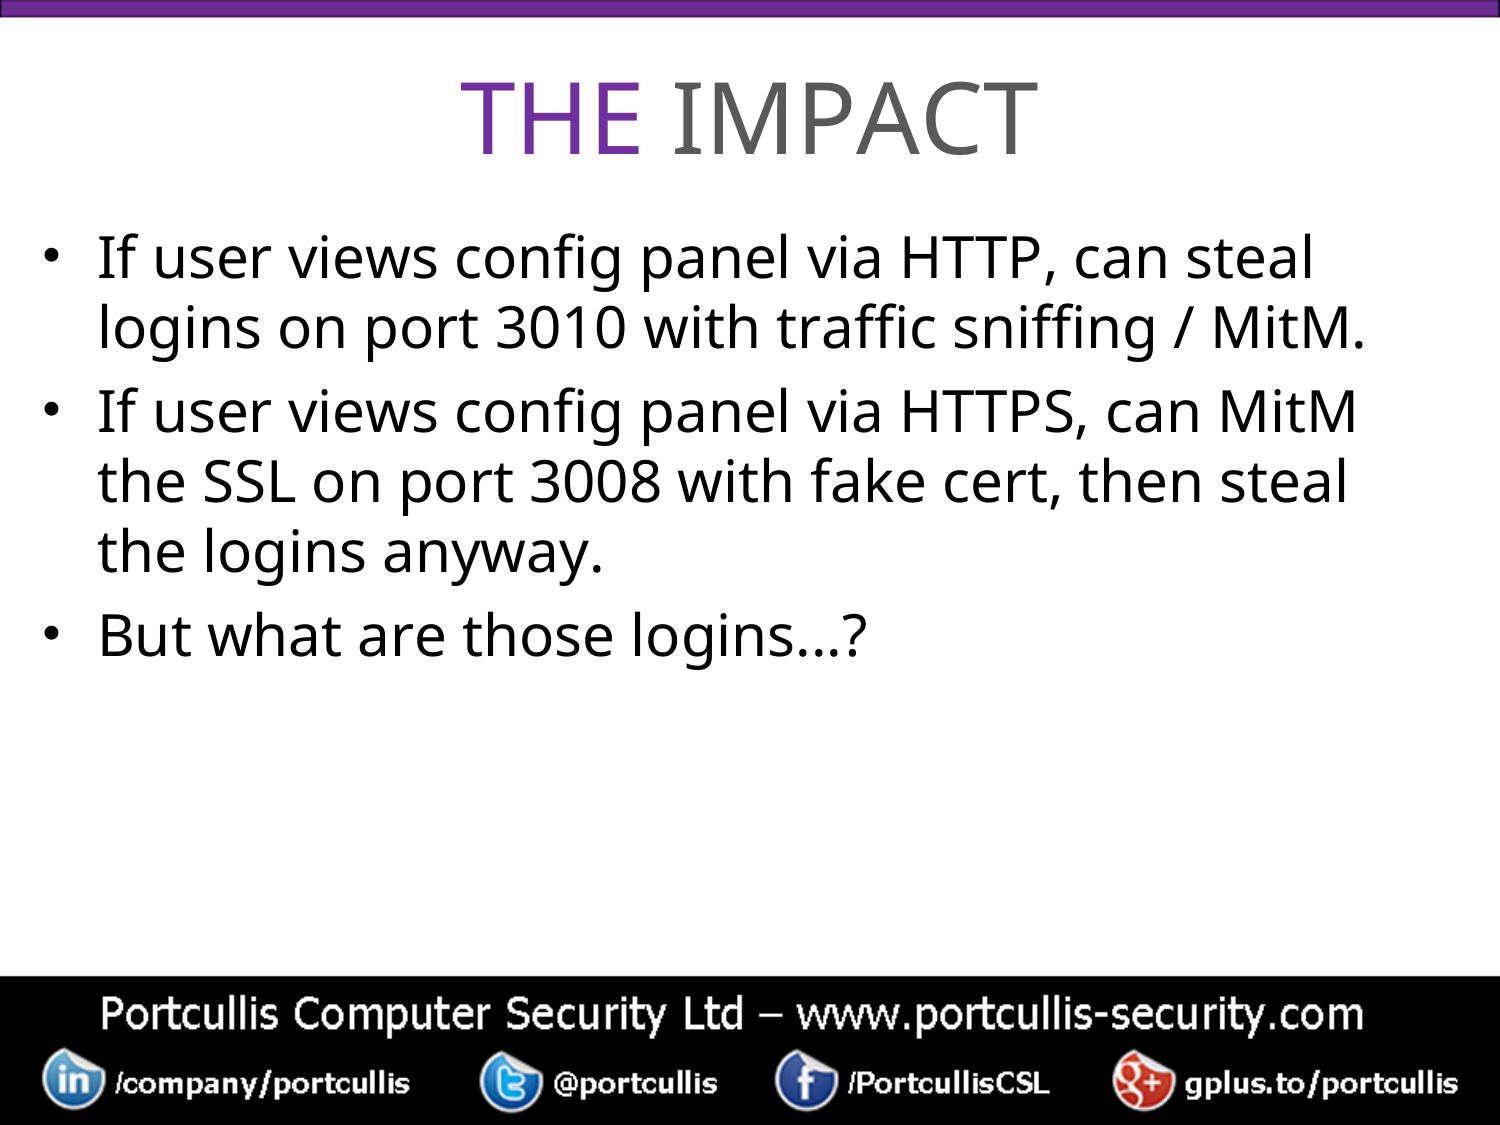

# THE IMPACT
If user views config panel via HTTP, can steal logins on port 3010 with traffic sniffing / MitM.
If user views config panel via HTTPS, can MitM the SSL on port 3008 with fake cert, then steal the logins anyway.
But what are those logins...?